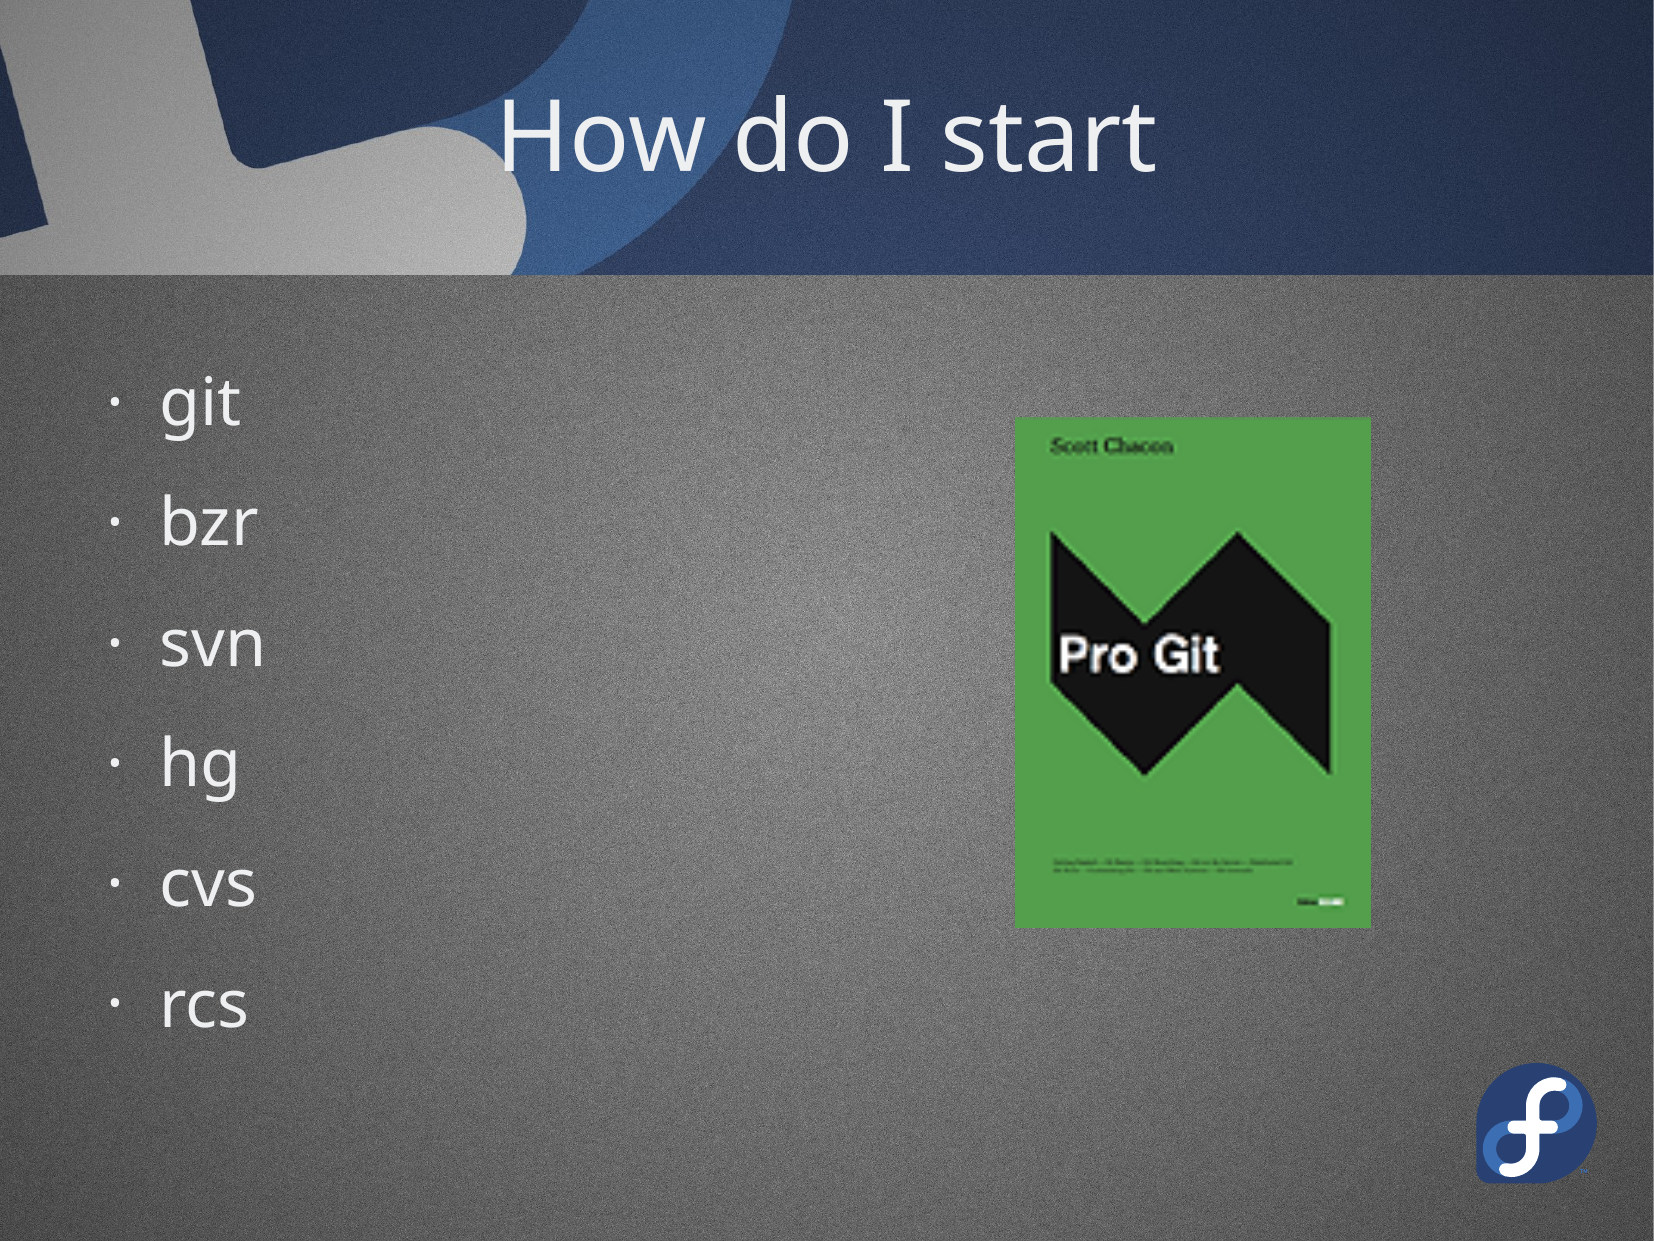

# How do I start
git
bzr
svn
hg
cvs
rcs